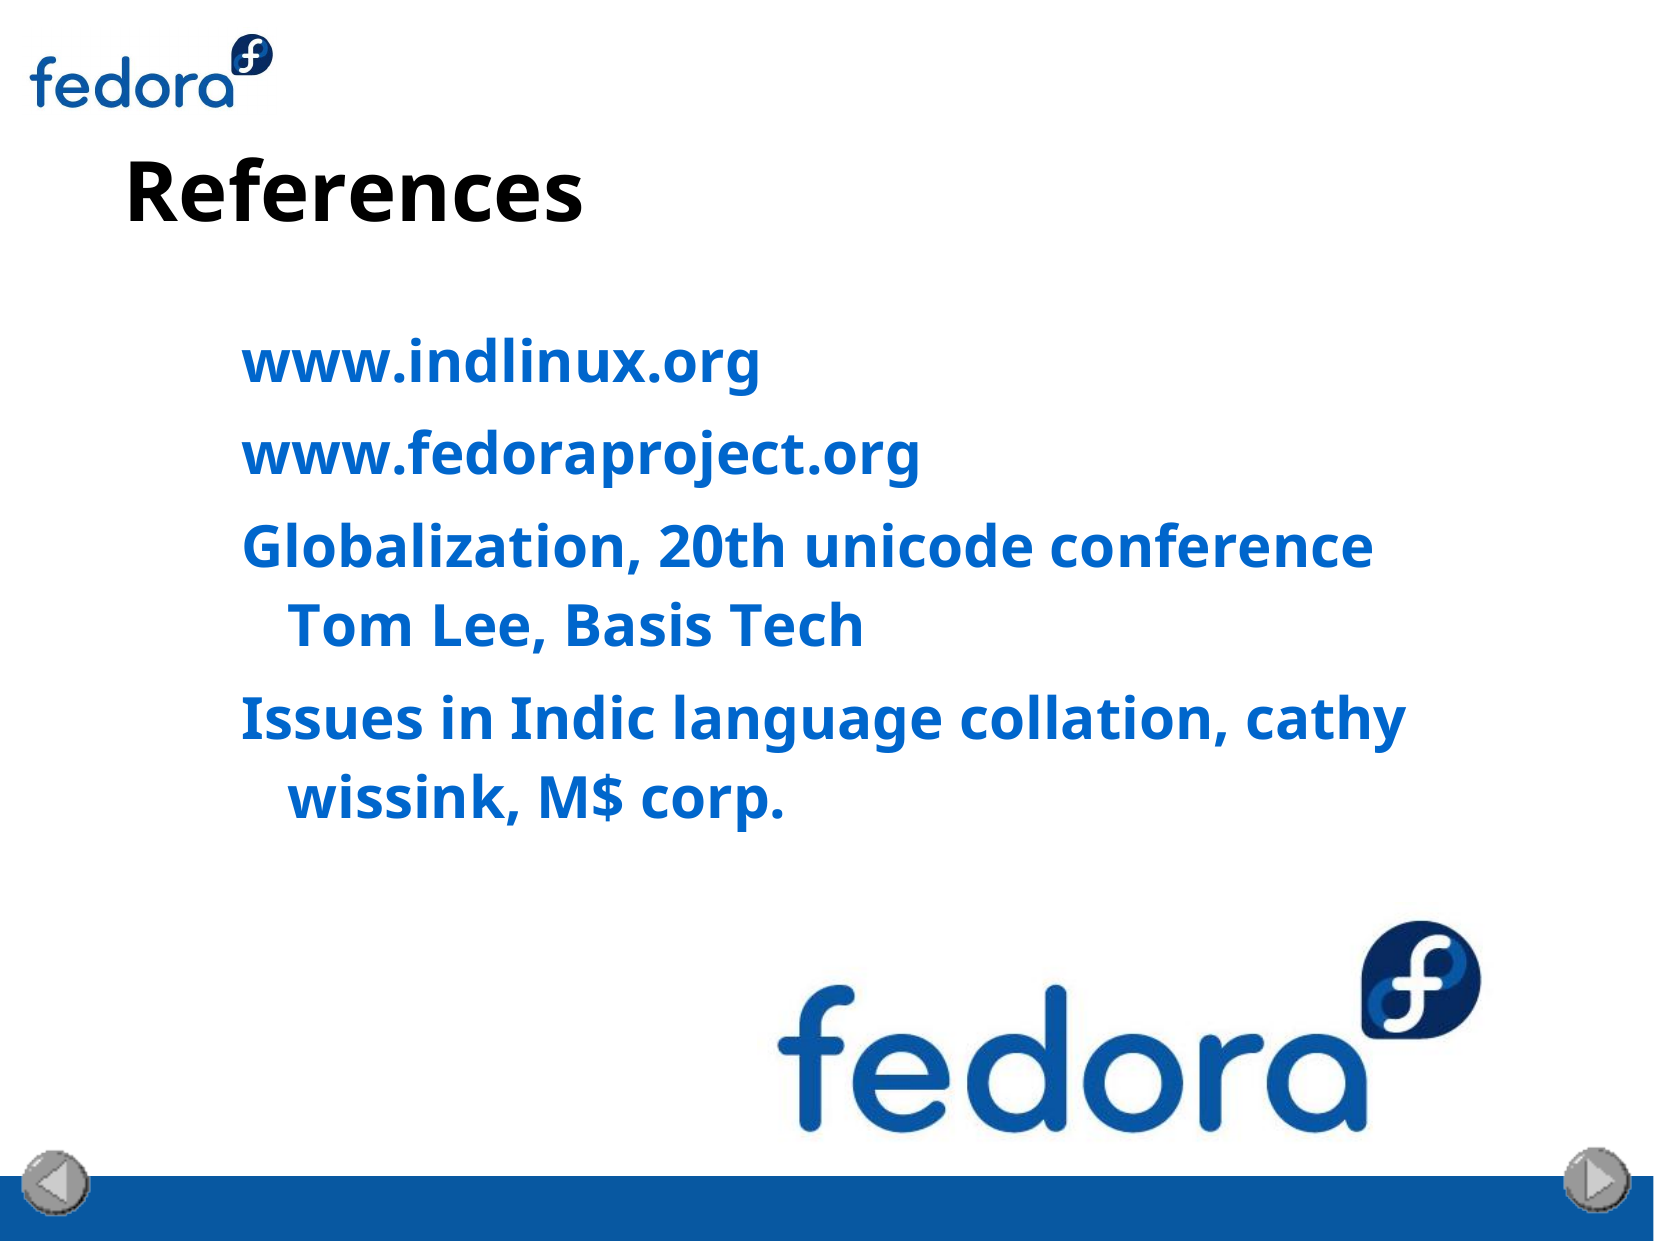

# References
www.indlinux.org
www.fedoraproject.org
Globalization, 20th unicode conference Tom Lee, Basis Tech
Issues in Indic language collation, cathy wissink, M$ corp.